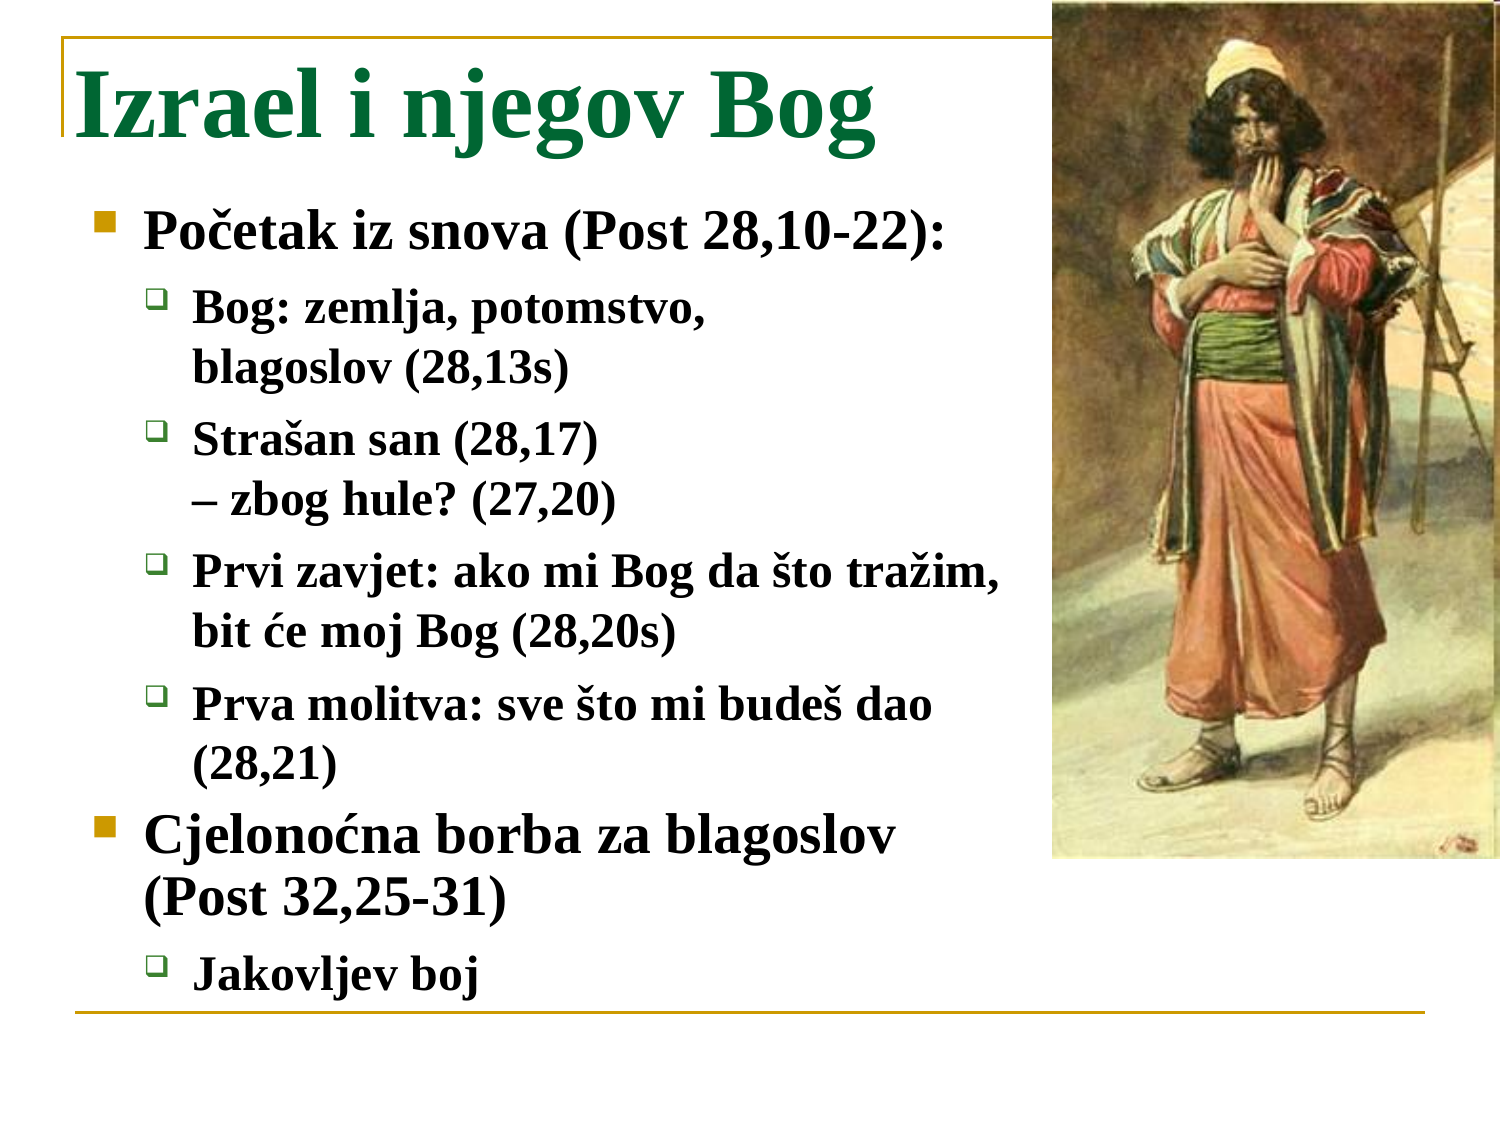

# Izrael i njegov Bog
Početak iz snova (Post 28,10-22):
Bog: zemlja, potomstvo,
blagoslov (28,13s)
Strašan san (28,17)
– zbog hule? (27,20)
Prvi zavjet: ako mi Bog da što tražim,
bit će moj Bog (28,20s)
Prva molitva: sve što mi budeš dao (28,21)
Cjelonoćna borba za blagoslov
(Post 32,25-31)
Jakovljev boj